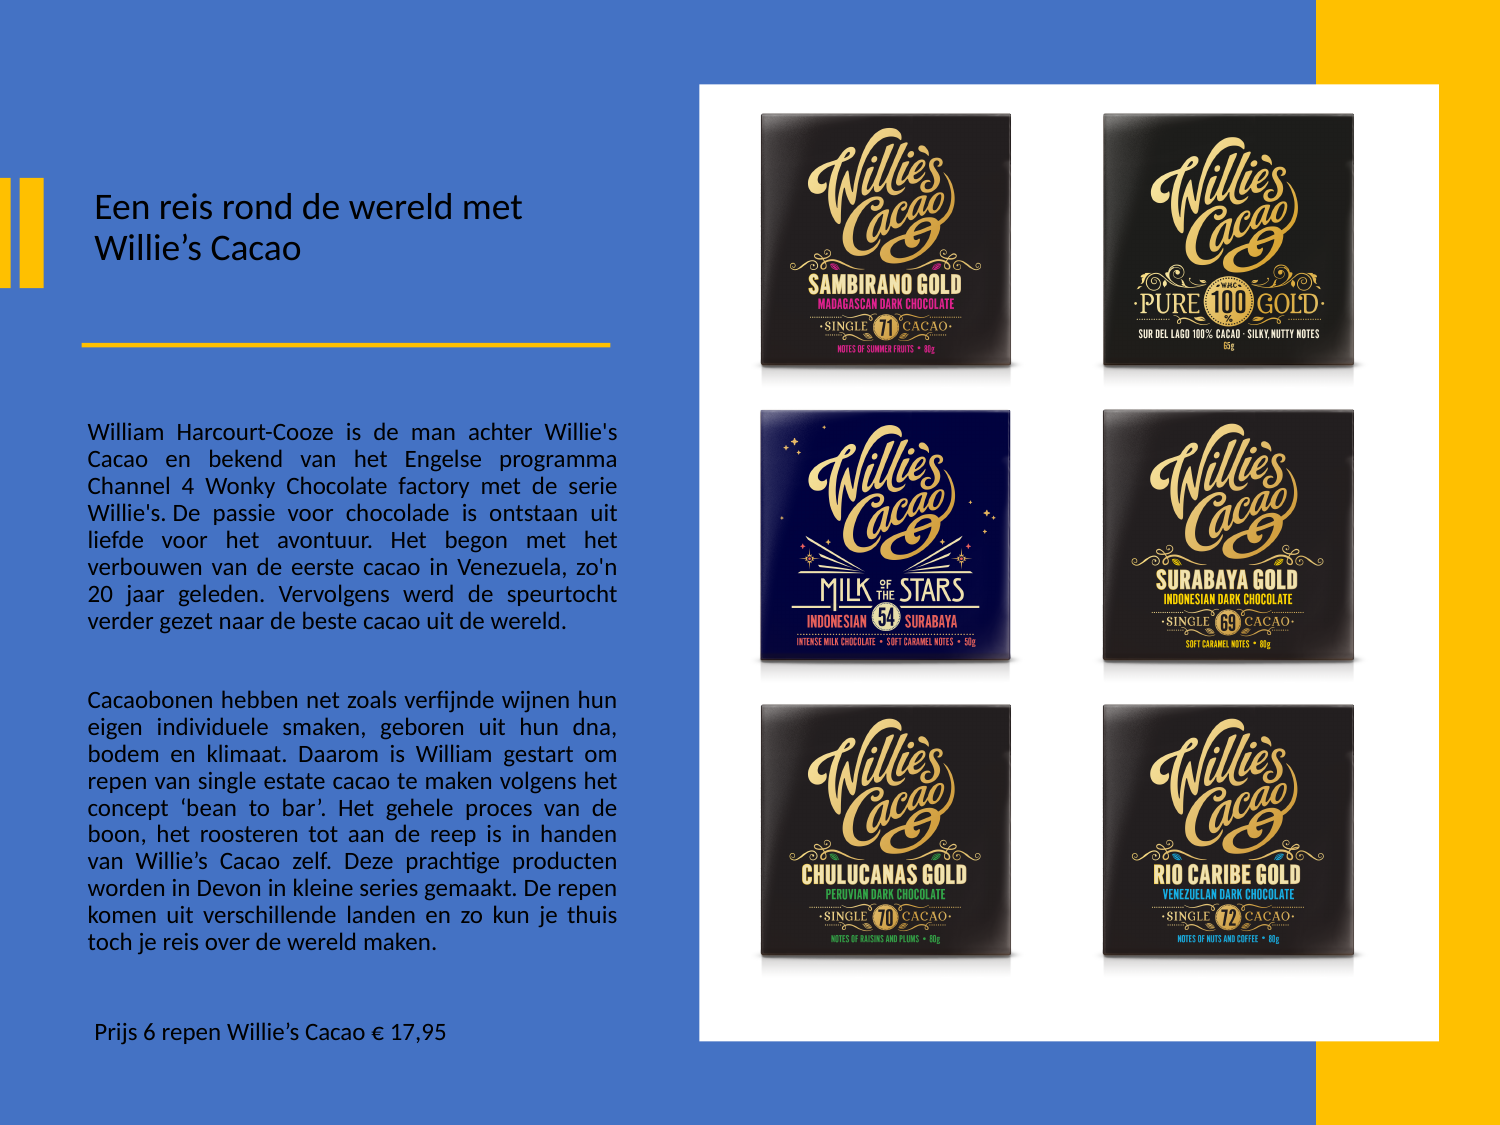

Een reis rond de wereld met
Willie’s Cacao
William Harcourt-Cooze is de man achter Willie's Cacao en bekend van het Engelse programma Channel 4 Wonky Chocolate factory met de serie Willie's. De passie voor chocolade is ontstaan uit liefde voor het avontuur. Het begon met het verbouwen van de eerste cacao in Venezuela, zo'n 20 jaar geleden. Vervolgens werd de speurtocht verder gezet naar de beste cacao uit de wereld.
Cacaobonen hebben net zoals verfijnde wijnen hun eigen individuele smaken, geboren uit hun dna, bodem en klimaat. Daarom is William gestart om repen van single estate cacao te maken volgens het concept ‘bean to bar’. Het gehele proces van de boon, het roosteren tot aan de reep is in handen van Willie’s Cacao zelf. Deze prachtige producten worden in Devon in kleine series gemaakt. De repen komen uit verschillende landen en zo kun je thuis toch je reis over de wereld maken.
Prijs 6 repen Willie’s Cacao € 17,95